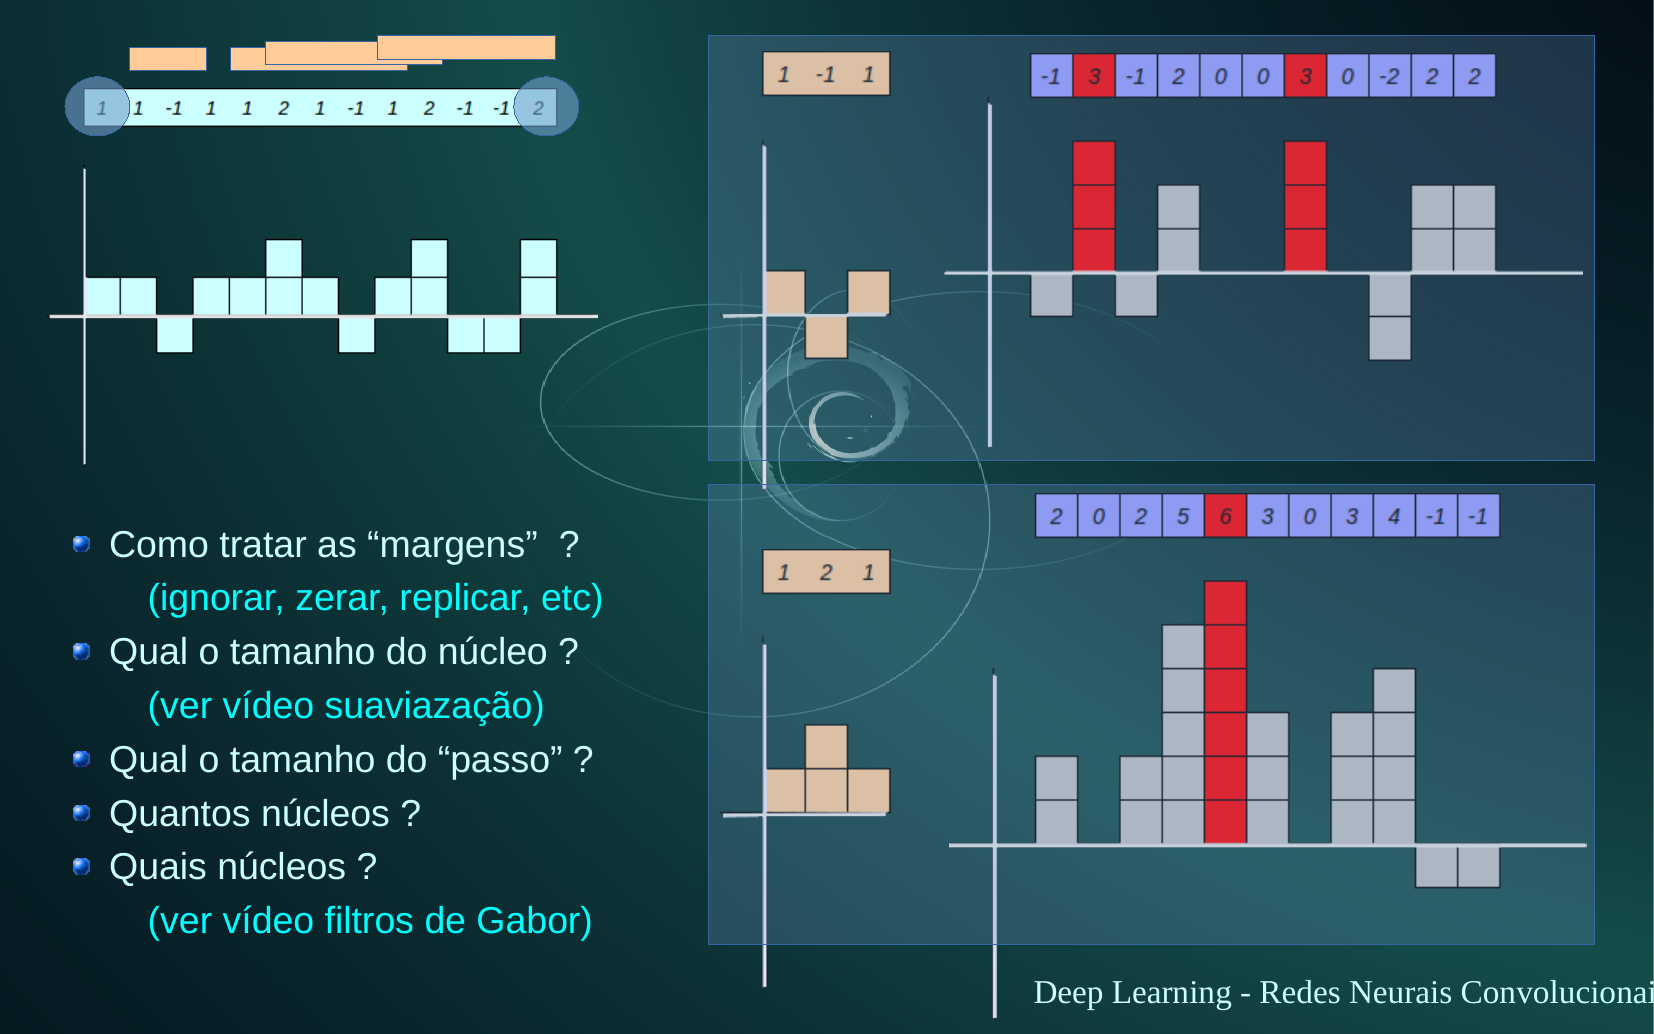

Como tratar as “margens” ?
	(ignorar, zerar, replicar, etc)
Qual o tamanho do núcleo ?
	(ver vídeo suaviazação)
Qual o tamanho do “passo” ?
Quantos núcleos ?
Quais núcleos ?
	(ver vídeo filtros de Gabor)